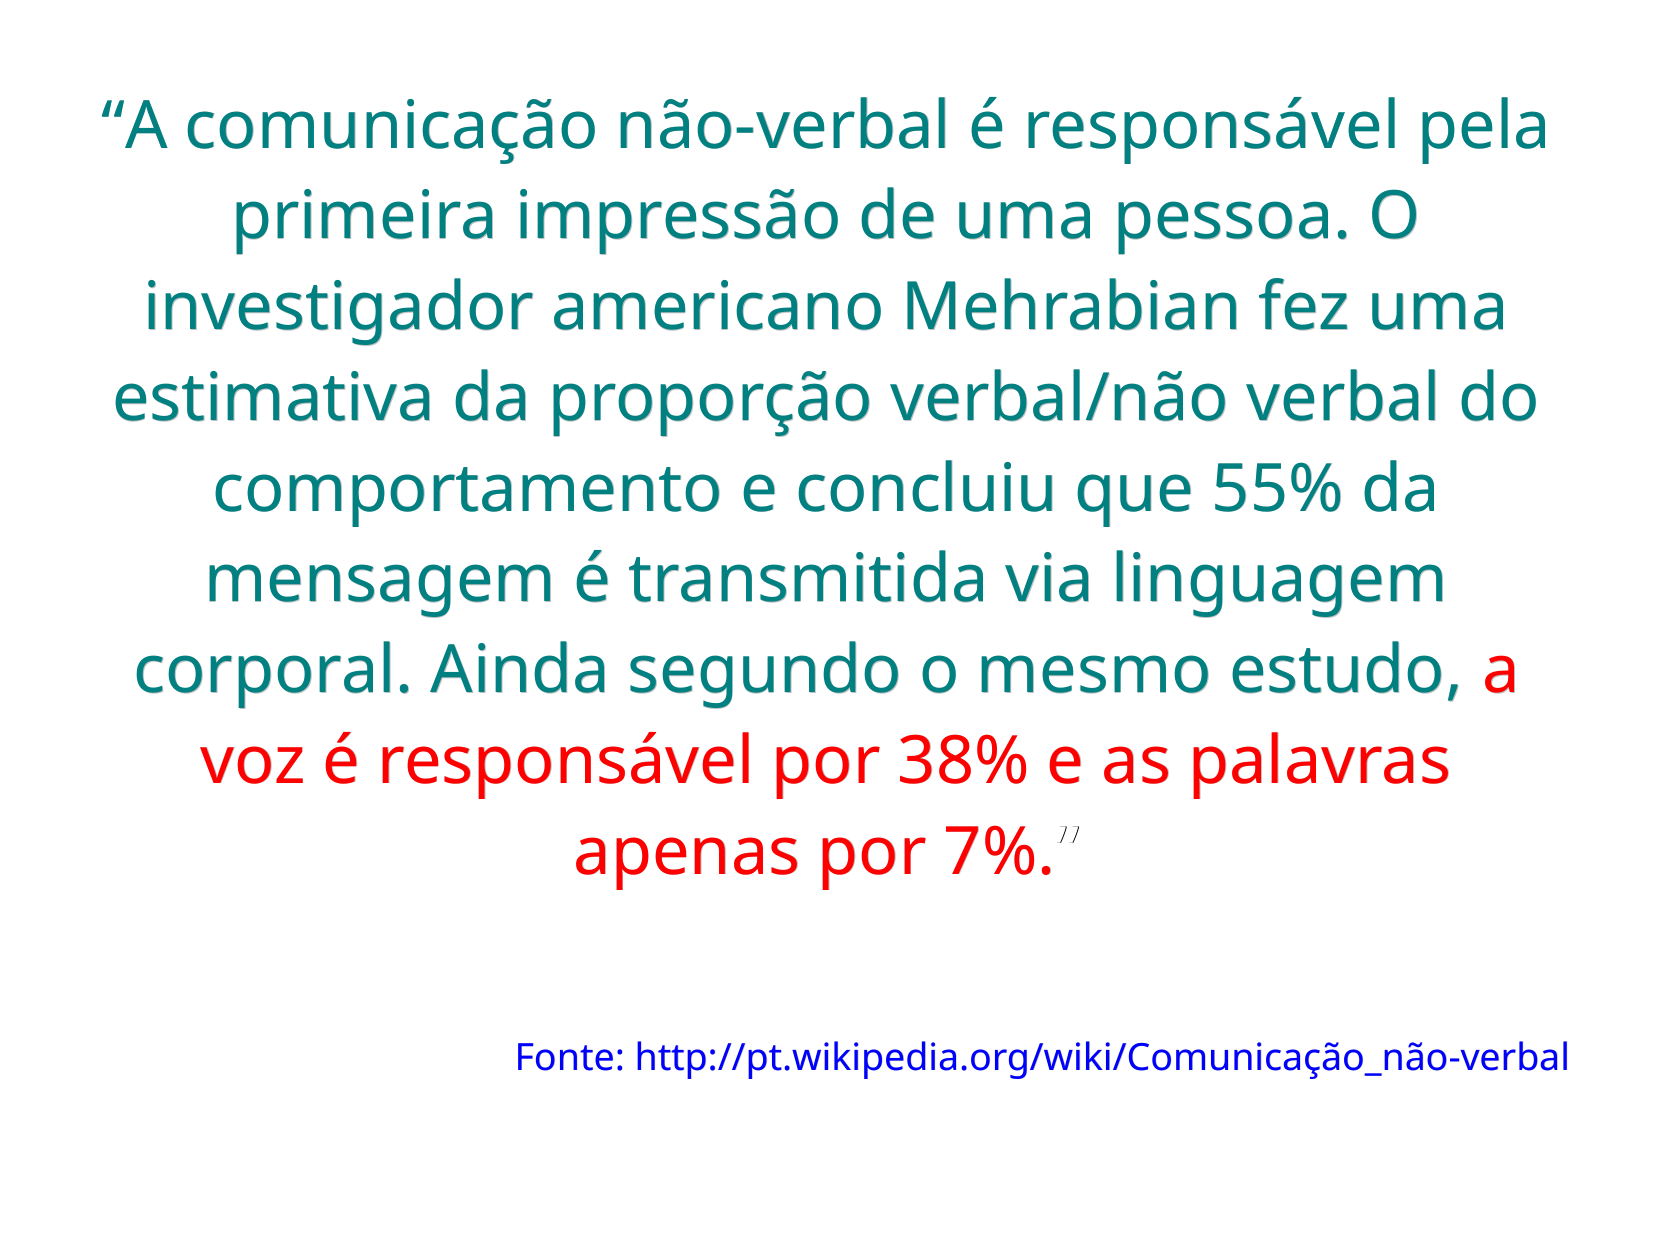

# “A comunicação não-verbal é responsável pela primeira impressão de uma pessoa. O investigador americano Mehrabian fez uma estimativa da proporção verbal/não verbal do comportamento e concluiu que 55% da mensagem é transmitida via linguagem corporal. Ainda segundo o mesmo estudo, a voz é responsável por 38% e as palavras apenas por 7%.”
Fonte: http://pt.wikipedia.org/wiki/Comunicação_não-verbal